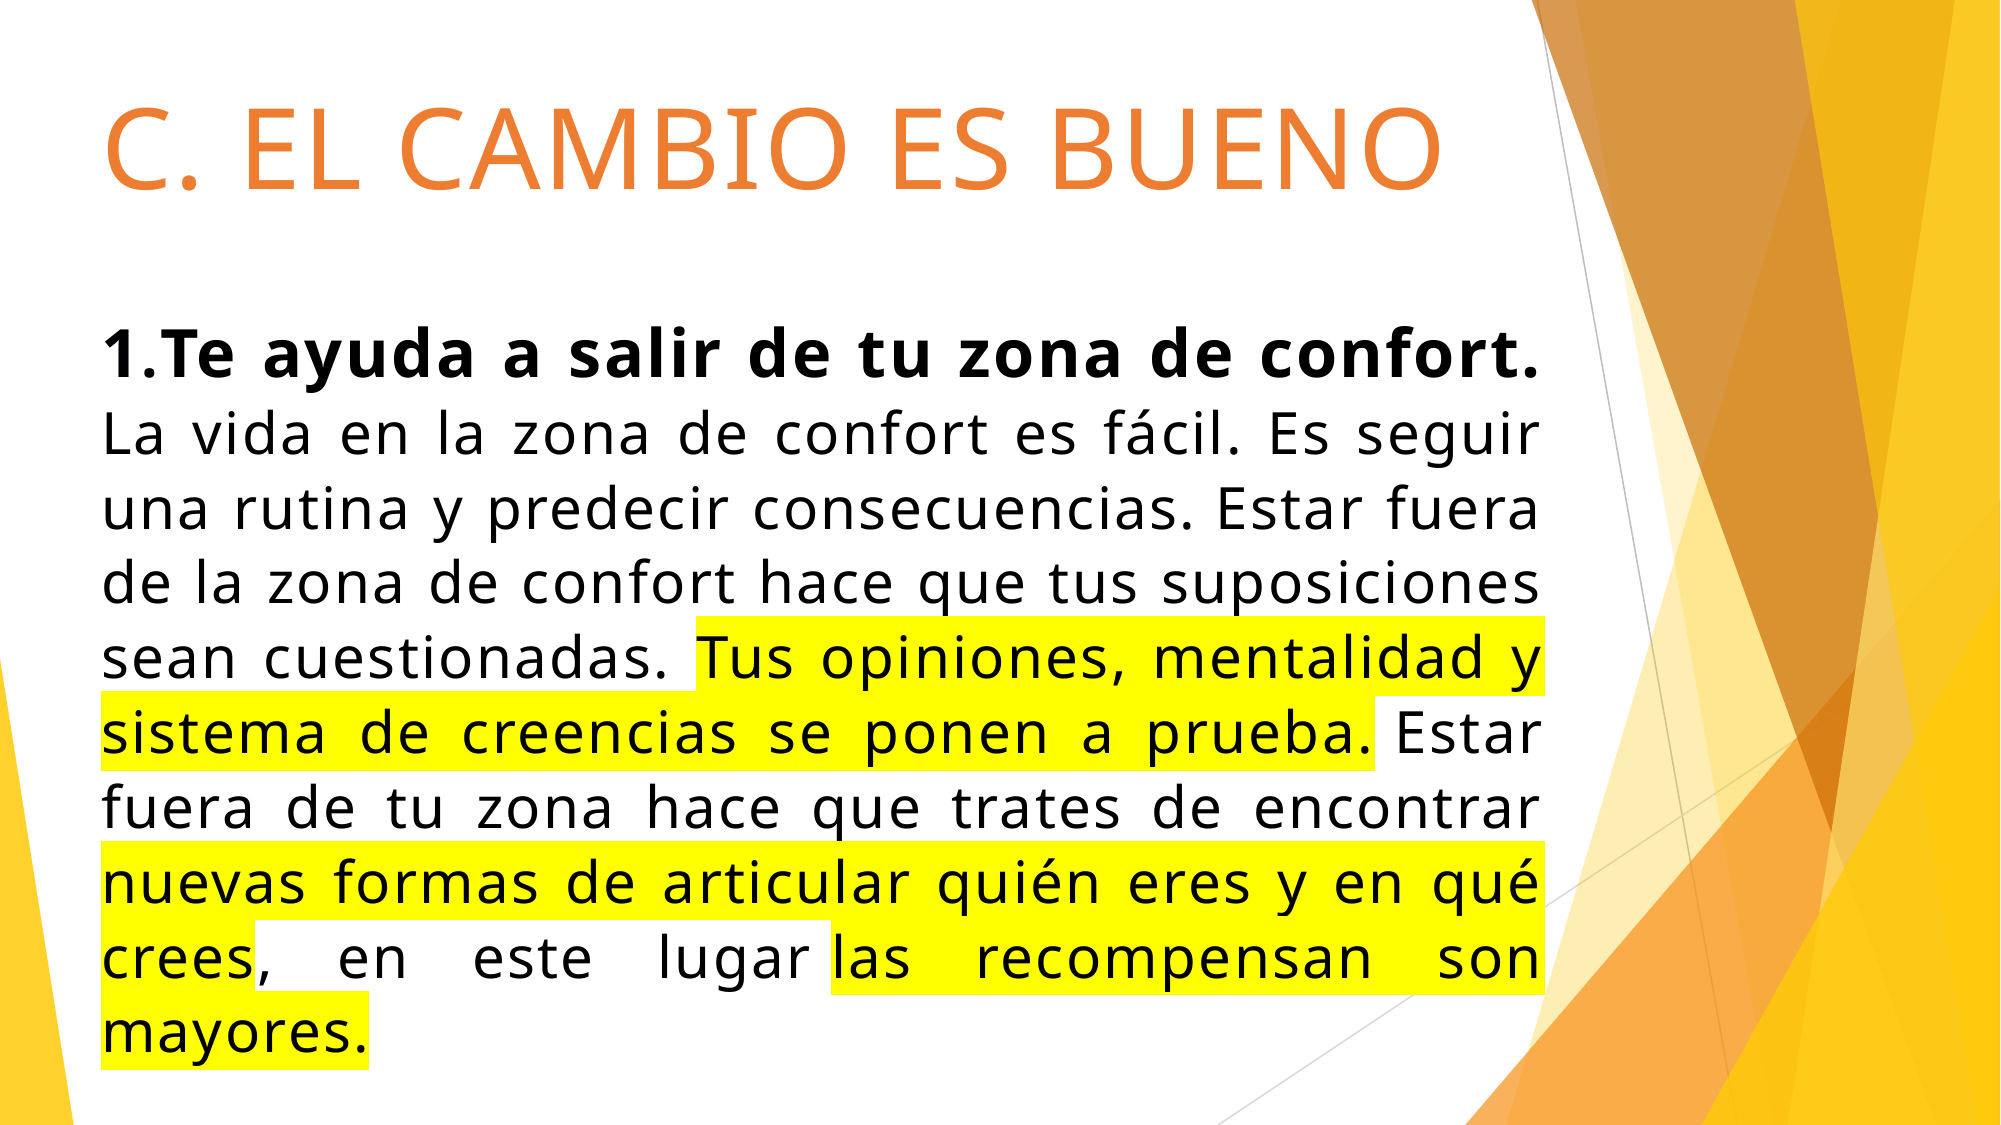

C. EL CAMBIO ES BUENO
1.Te ayuda a salir de tu zona de confort.
La vida en la zona de confort es fácil. Es seguir una rutina y predecir consecuencias. Estar fuera de la zona de confort hace que tus suposiciones sean cuestionadas. Tus opiniones, mentalidad y sistema de creencias se ponen a prueba. Estar fuera de tu zona hace que trates de encontrar nuevas formas de articular quién eres y en qué crees, en este lugar las recompensan son mayores.